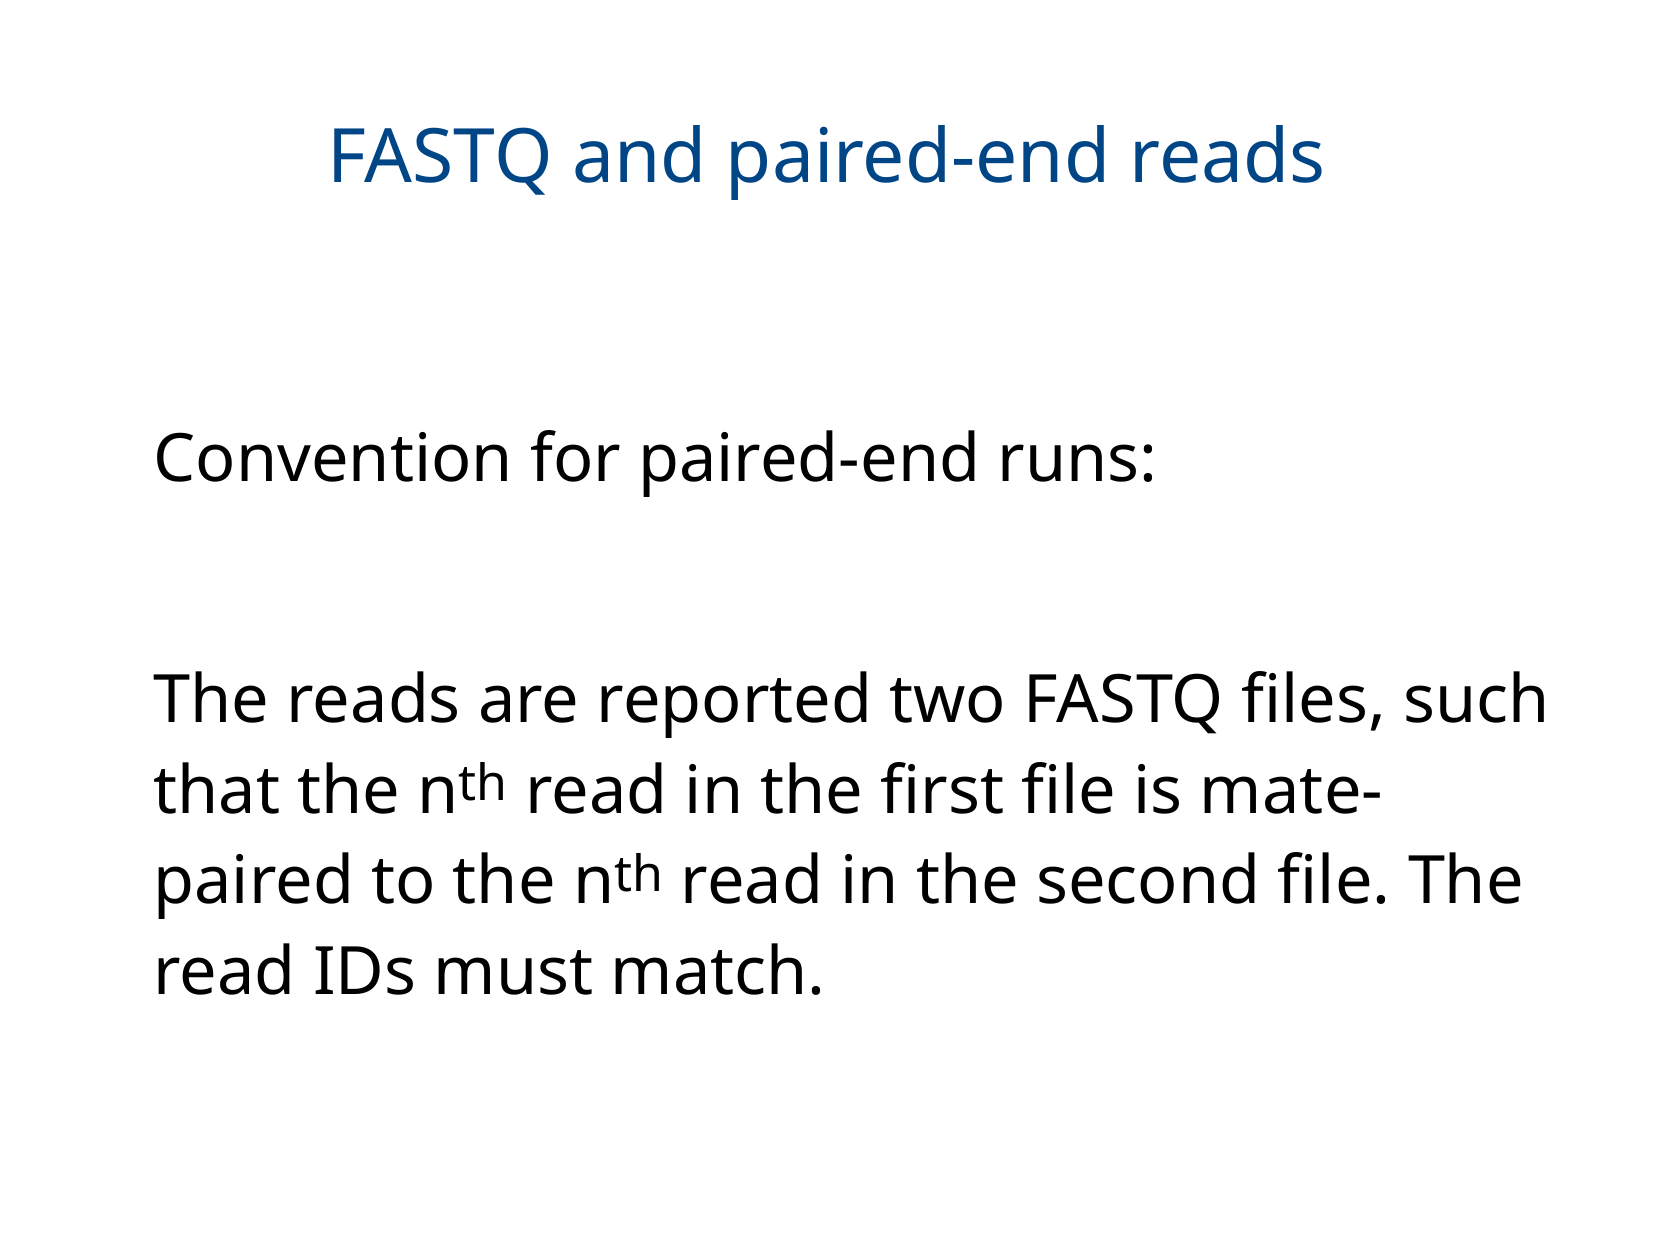

# FASTQ and paired-end reads
Convention for paired-end runs:
The reads are reported two FASTQ files, such that the nth read in the first file is mate-paired to the nth read in the second file. The read IDs must match.